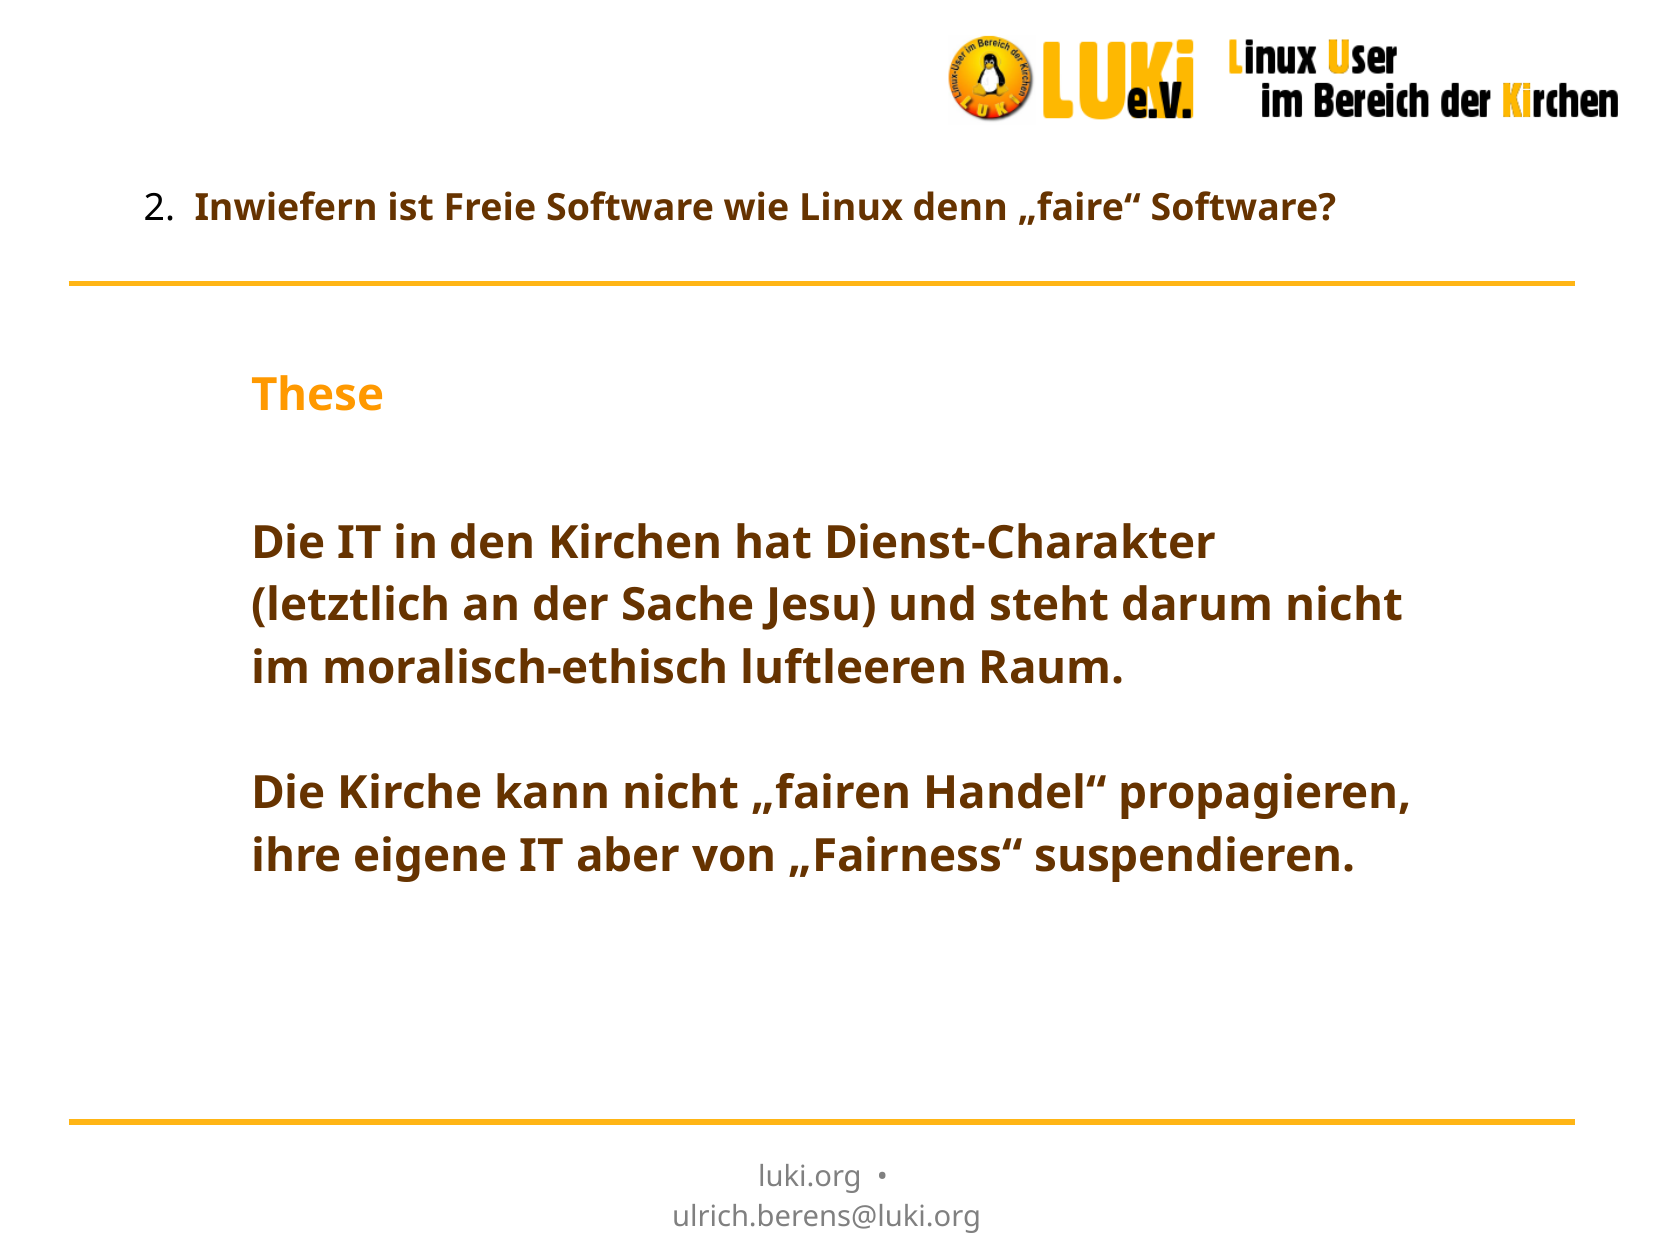

2. Inwiefern ist Freie Software wie Linux denn „faire“ Software?
These
Die IT in den Kirchen hat Dienst-Charakter
(letztlich an der Sache Jesu) und steht darum nicht im moralisch-ethisch luftleeren Raum.
Die Kirche kann nicht „fairen Handel“ propagieren, ihre eigene IT aber von „Fairness“ suspendieren.
luki.org • ulrich.berens@luki.org